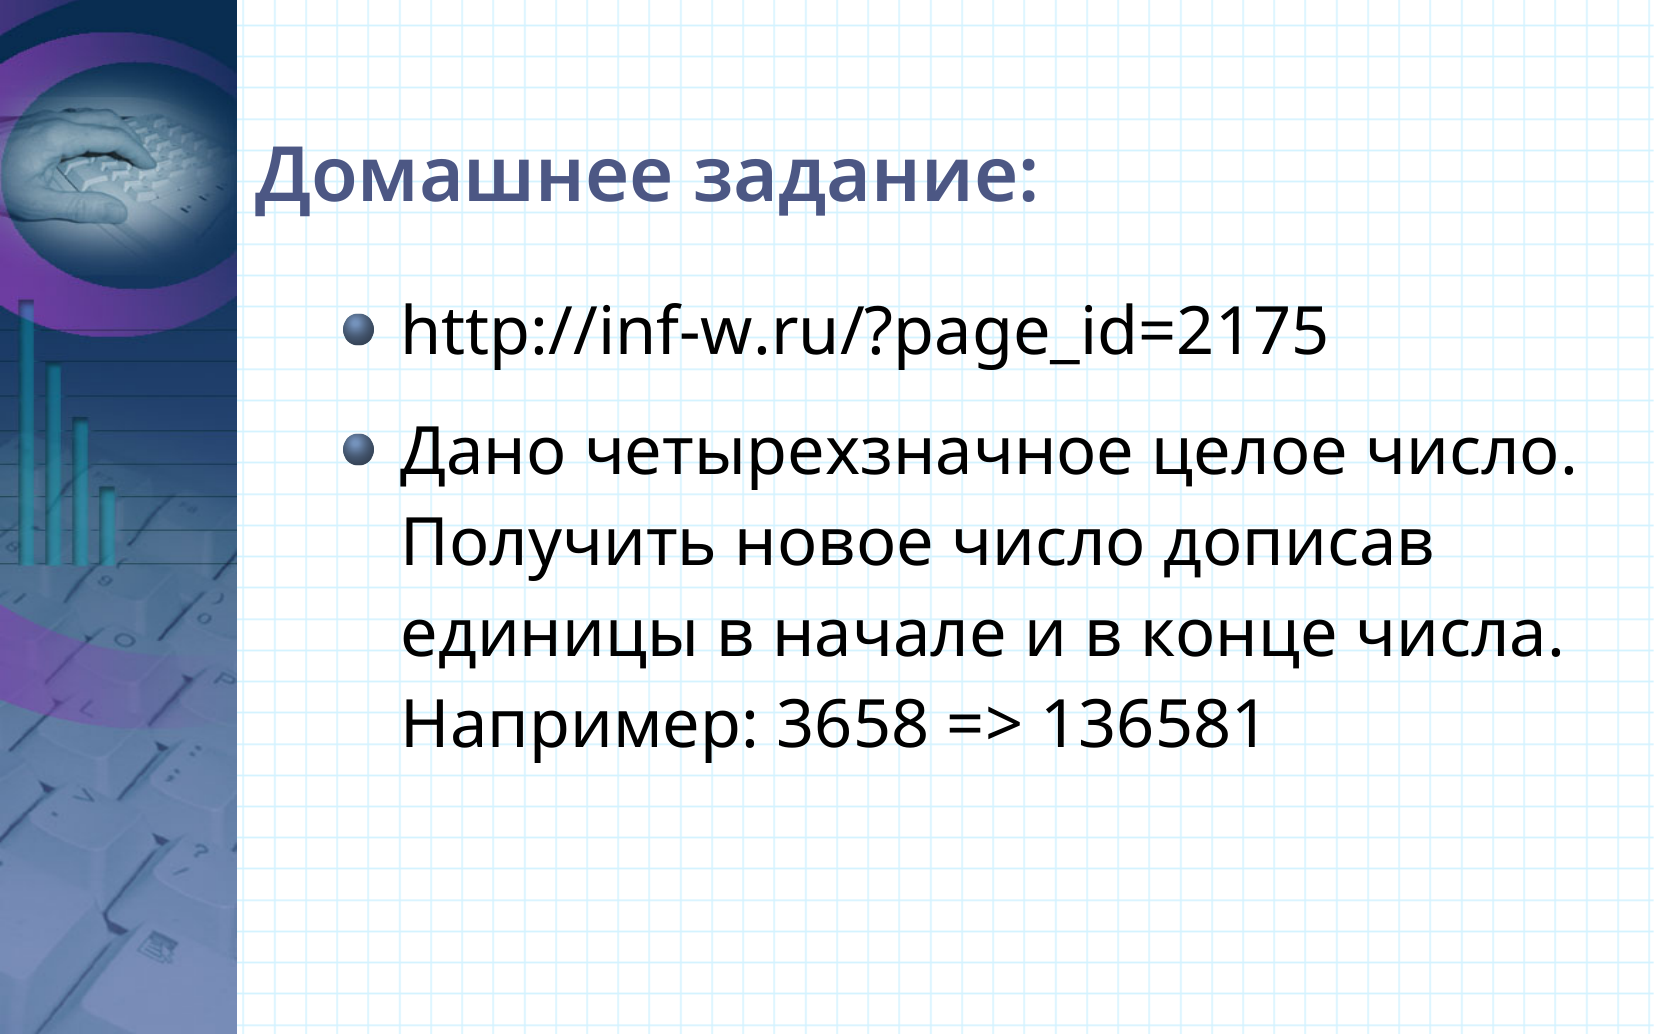

# Домашнее задание:
http://inf-w.ru/?page_id=2175
Дано четырехзначное целое число. Получить новое число дописав единицы в начале и в конце числа. Например: 3658 => 136581